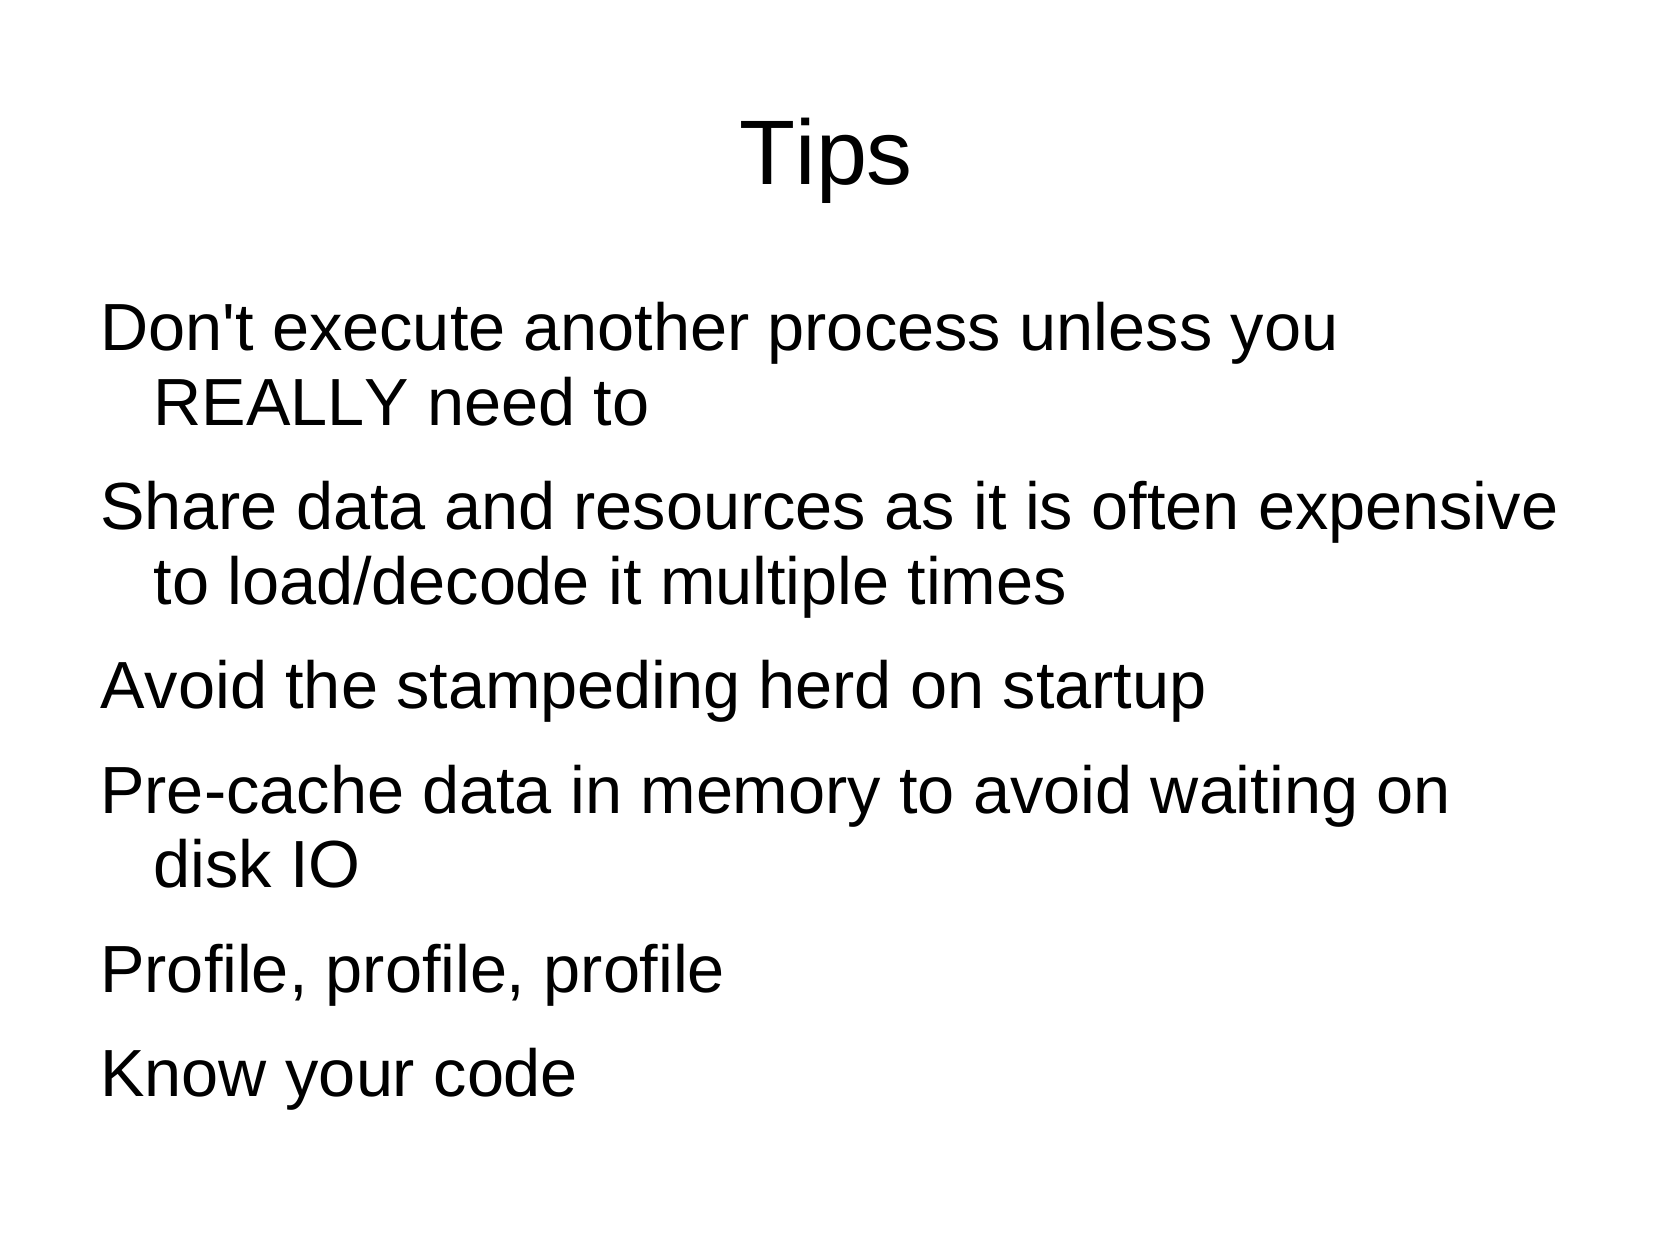

# Tips
Don't execute another process unless you REALLY need to
Share data and resources as it is often expensive to load/decode it multiple times
Avoid the stampeding herd on startup
Pre-cache data in memory to avoid waiting on disk IO
Profile, profile, profile
Know your code